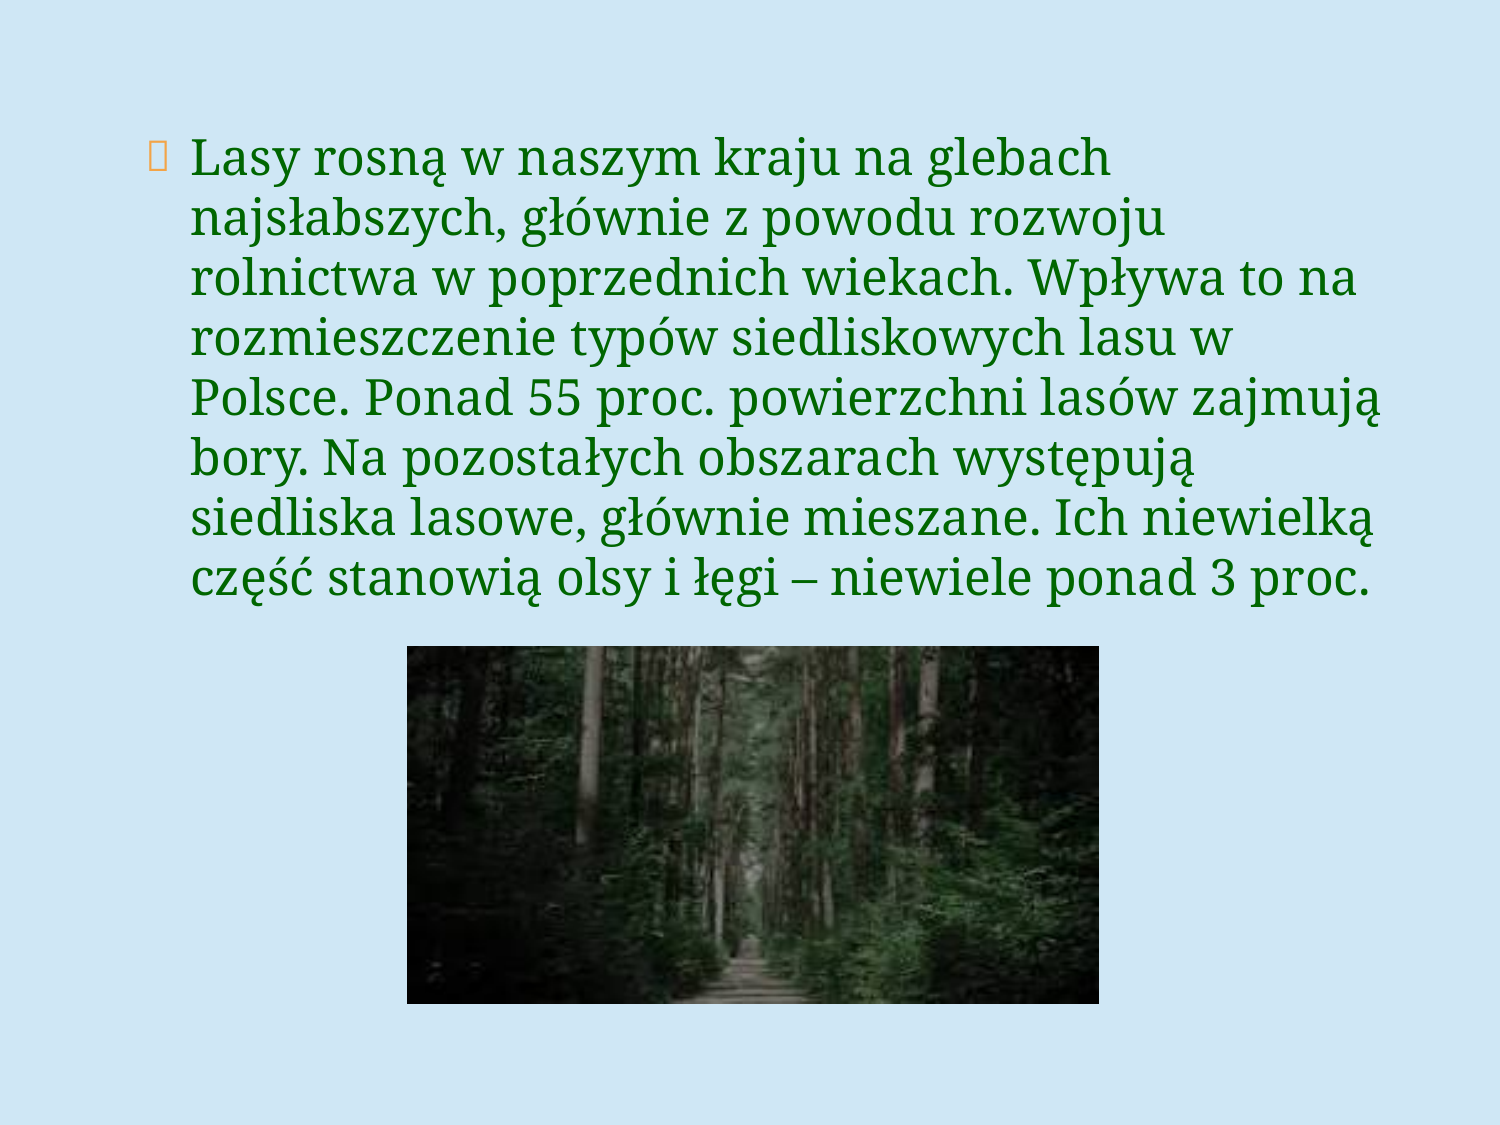

# Lasy rosną w naszym kraju na glebach najsłabszych, głównie z powodu rozwoju rolnictwa w poprzednich wiekach. Wpływa to na rozmieszczenie typów siedliskowych lasu w Polsce. Ponad 55 proc. powierzchni lasów zajmują bory. Na pozostałych obszarach występują siedliska lasowe, głównie mieszane. Ich niewielką część stanowią olsy i łęgi – niewiele ponad 3 proc.